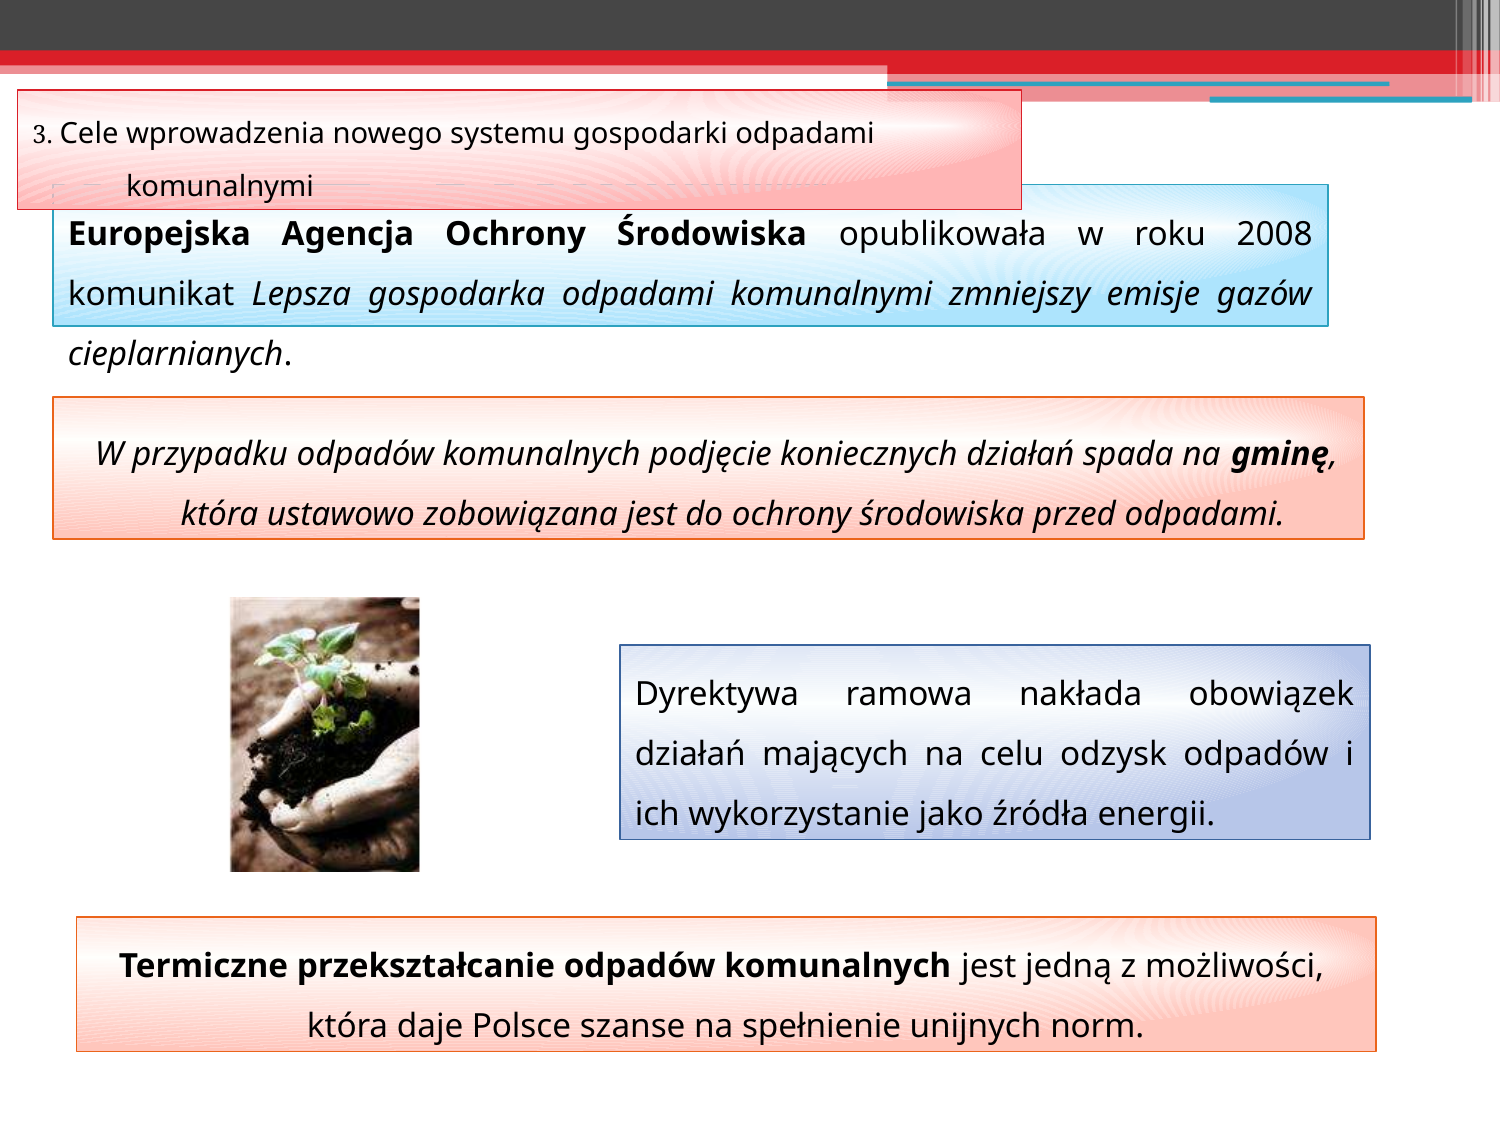

3. Cele wprowadzenia nowego systemu gospodarki odpadami komunalnymi
# Europejska Agencja Ochrony Środowiska opublikowała w roku 2008 komunikat Lepsza gospodarka odpadami komunalnymi zmniejszy emisje gazów cieplarnianych.
W przypadku odpadów komunalnych podjęcie koniecznych działań spada na gminę, która ustawowo zobowiązana jest do ochrony środowiska przed odpadami.
Dyrektywa ramowa nakłada obowiązek działań mających na celu odzysk odpadów i ich wykorzystanie jako źródła energii.
Termiczne przekształcanie odpadów komunalnych jest jedną z możliwości,
która daje Polsce szanse na spełnienie unijnych norm.